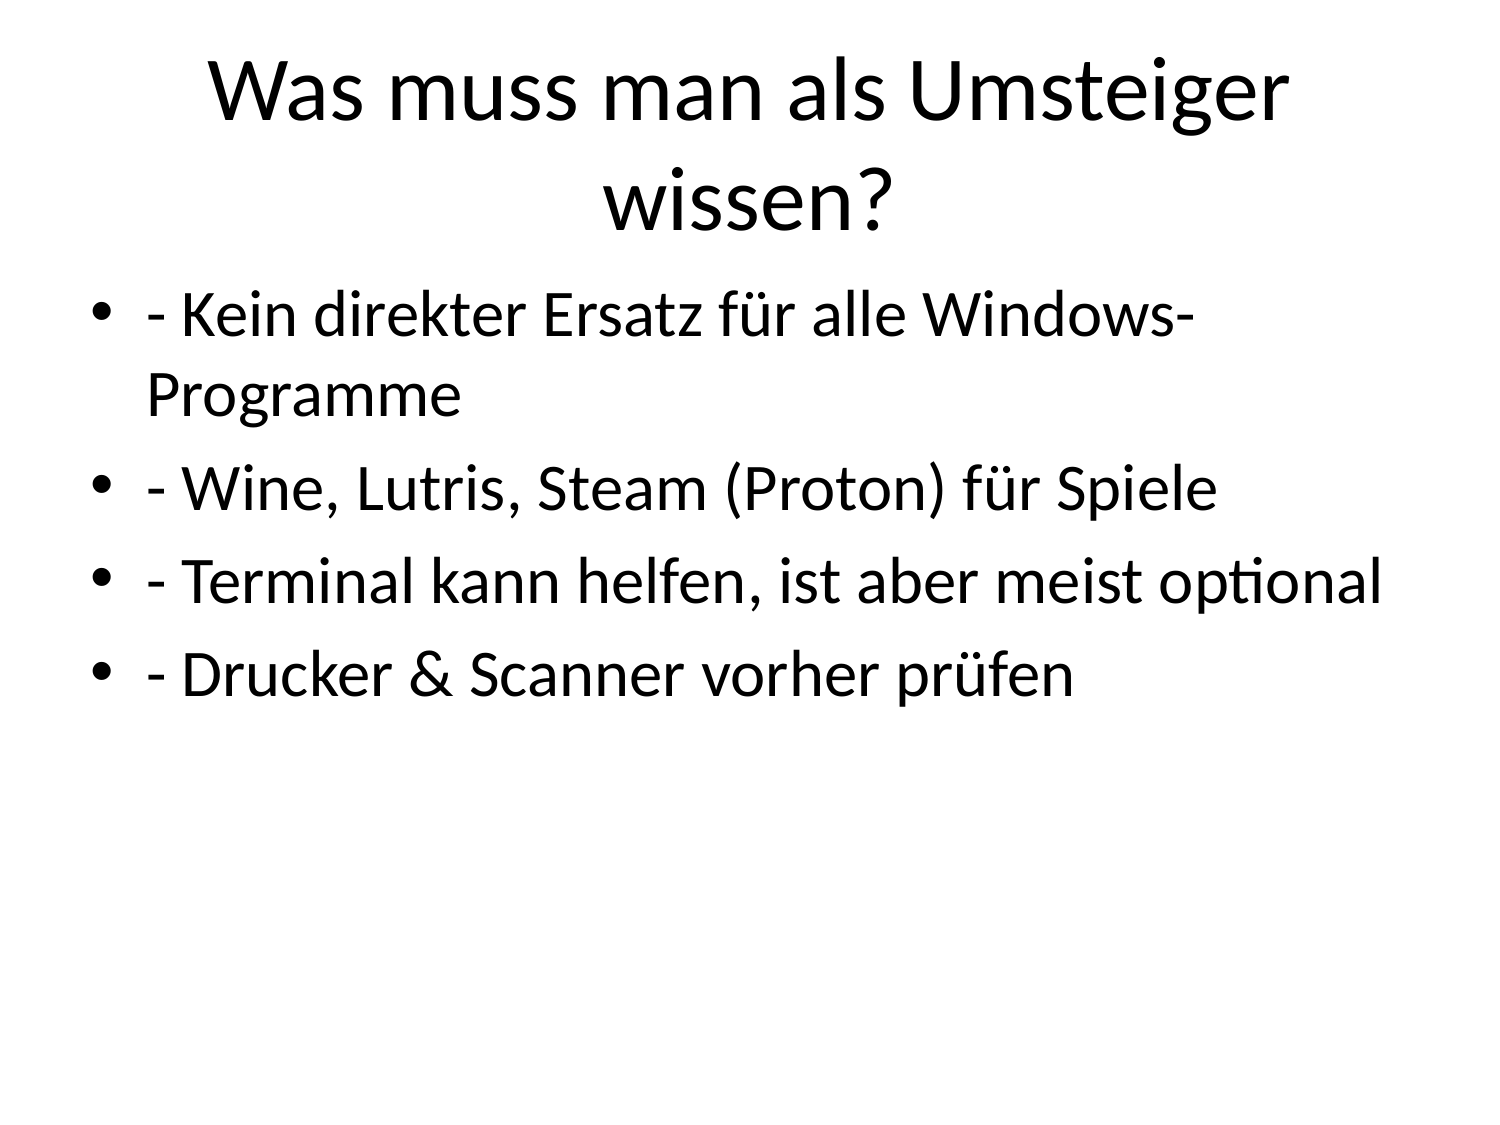

# Was muss man als Umsteiger wissen?
- Kein direkter Ersatz für alle Windows-Programme
- Wine, Lutris, Steam (Proton) für Spiele
- Terminal kann helfen, ist aber meist optional
- Drucker & Scanner vorher prüfen